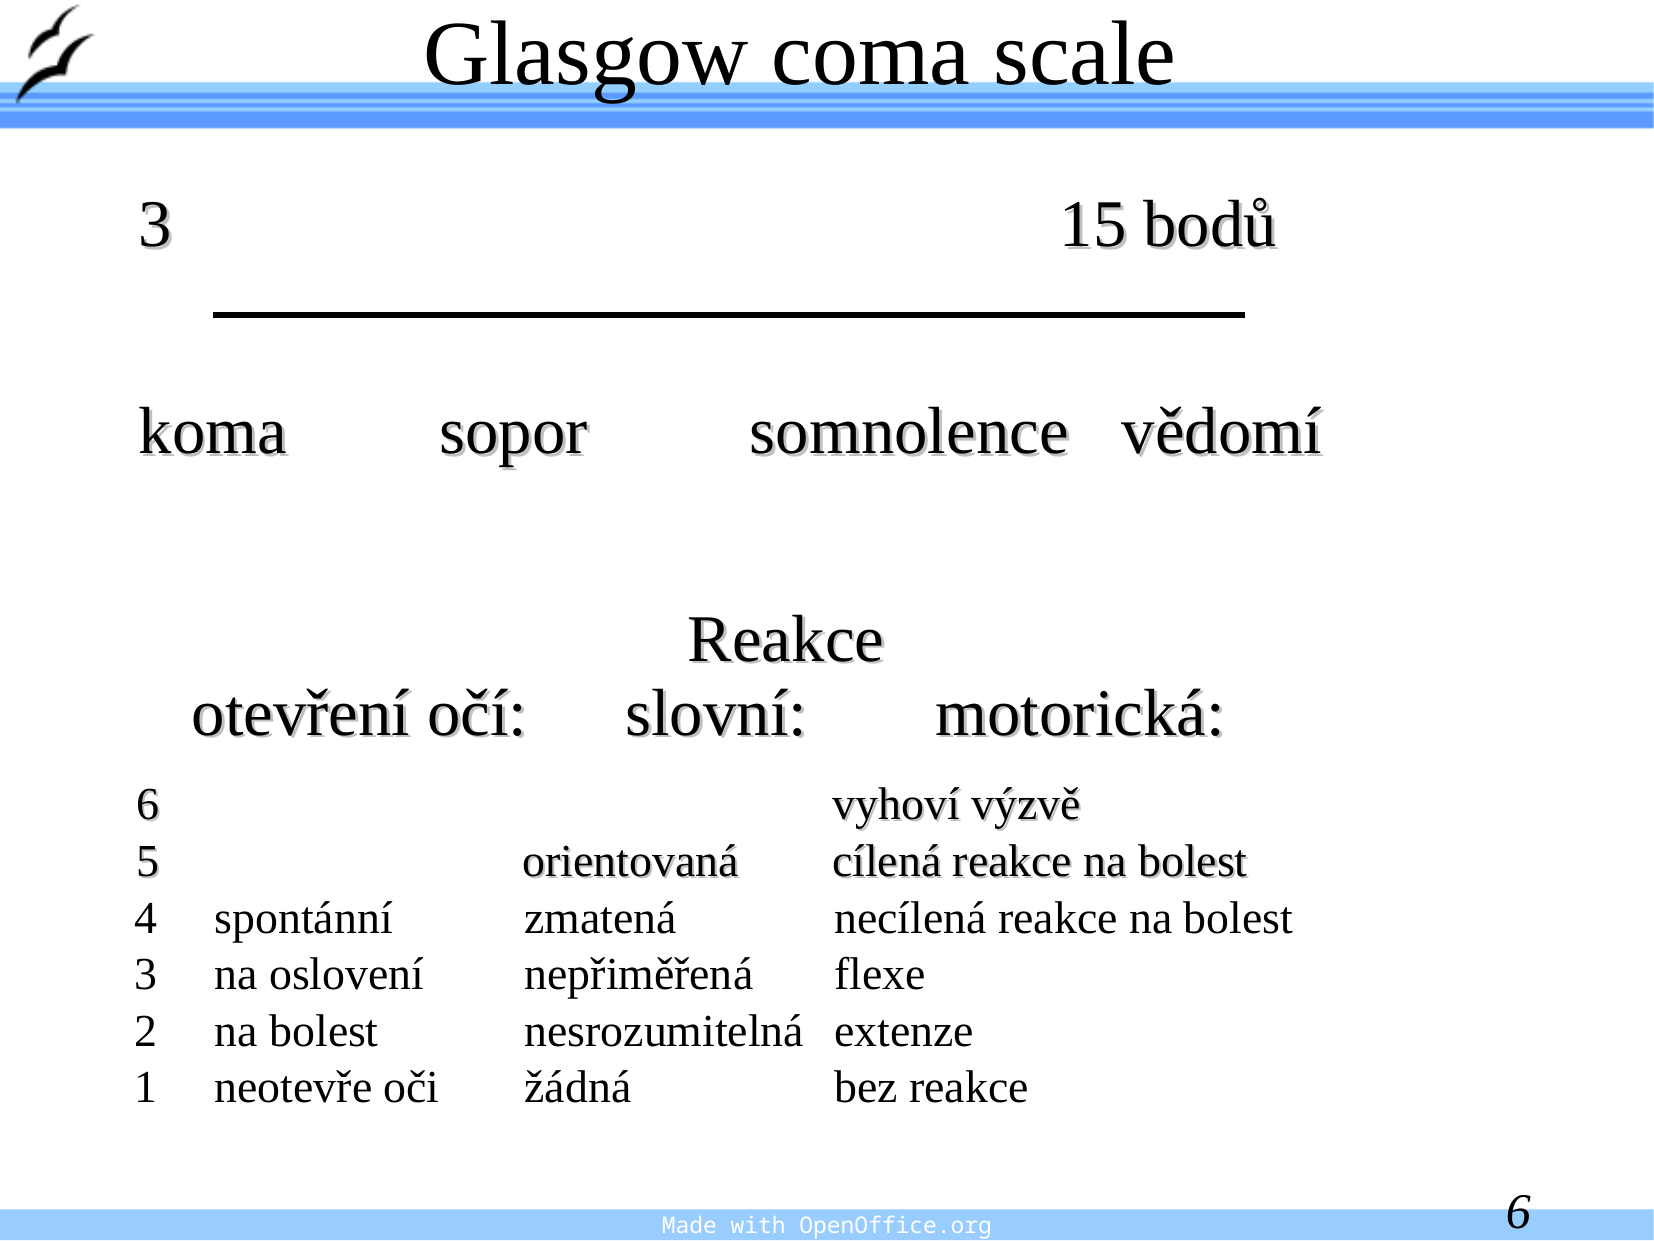

# Glasgow coma scale
3														15 bodů
koma			sopor			somnolence	vědomí
 								Reakce
otevření očí:		slovní:			motorická:
6	 										vyhoví výzvě
5						orientovaná		cílená reakce na bolest
4	spontánní			zmatená			necílená reakce na bolest
3	na oslovení		nepřiměřená		flexe
2	na bolest			nesrozumitelná	extenze
1	neotevře oči		žádná				bez reakce